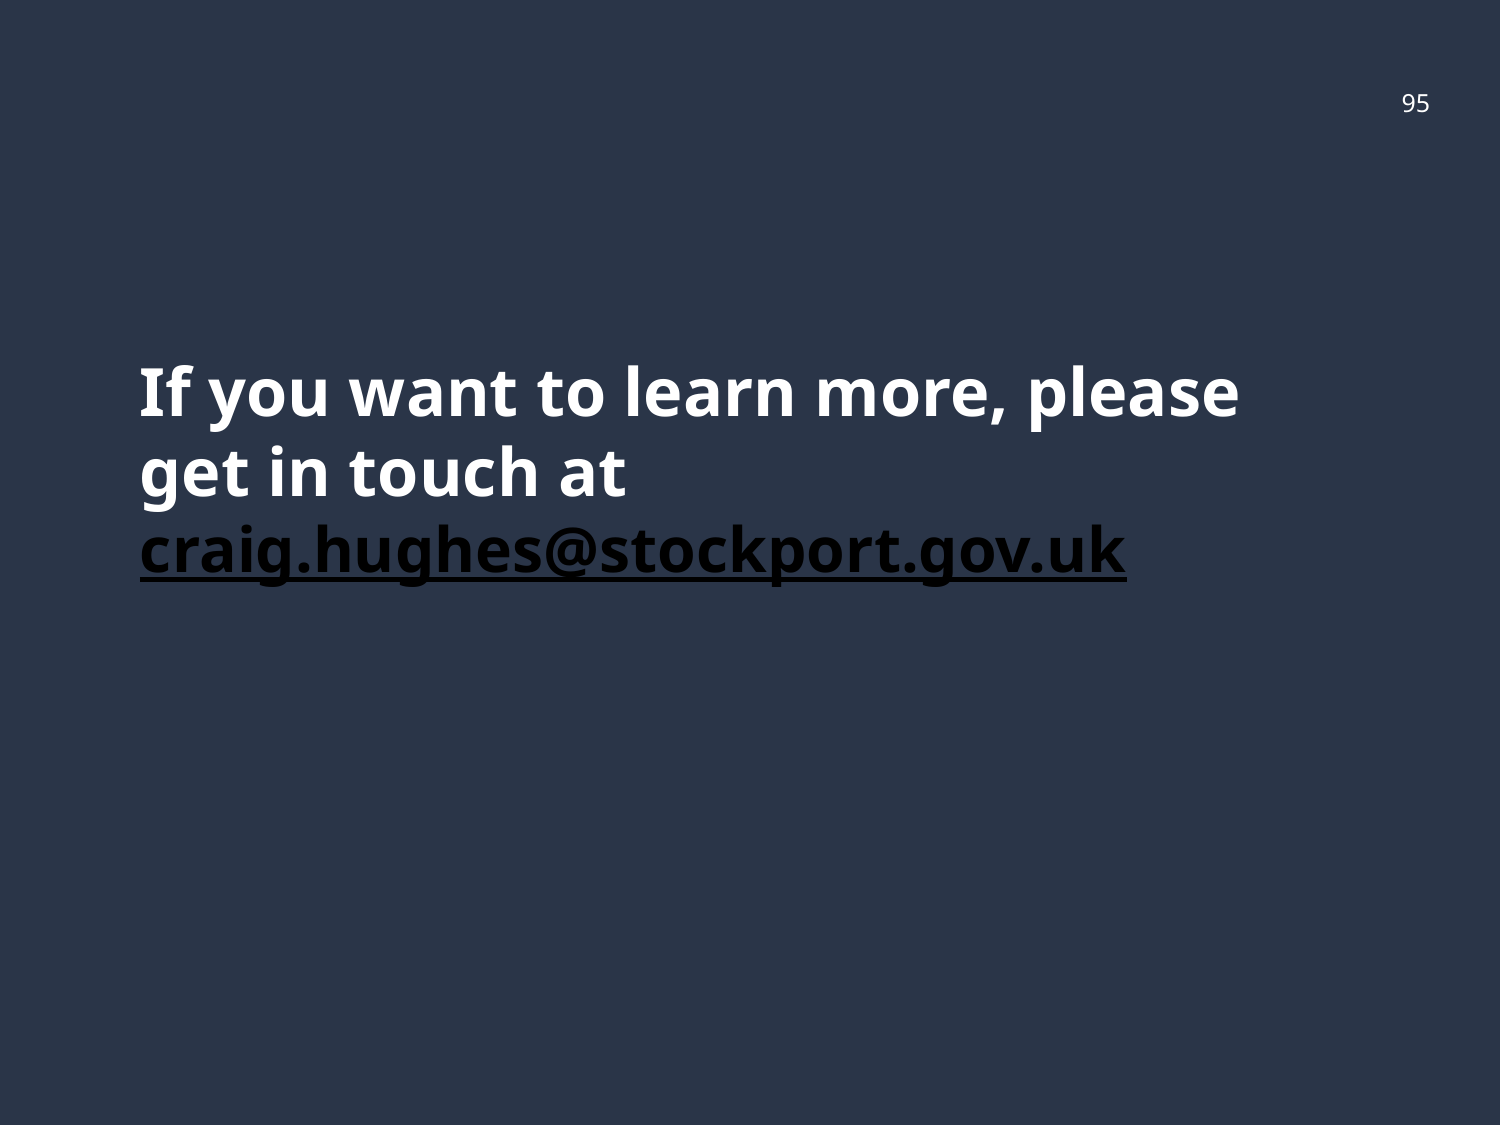

If you want to learn more, please get in touch at craig.hughes@stockport.gov.uk